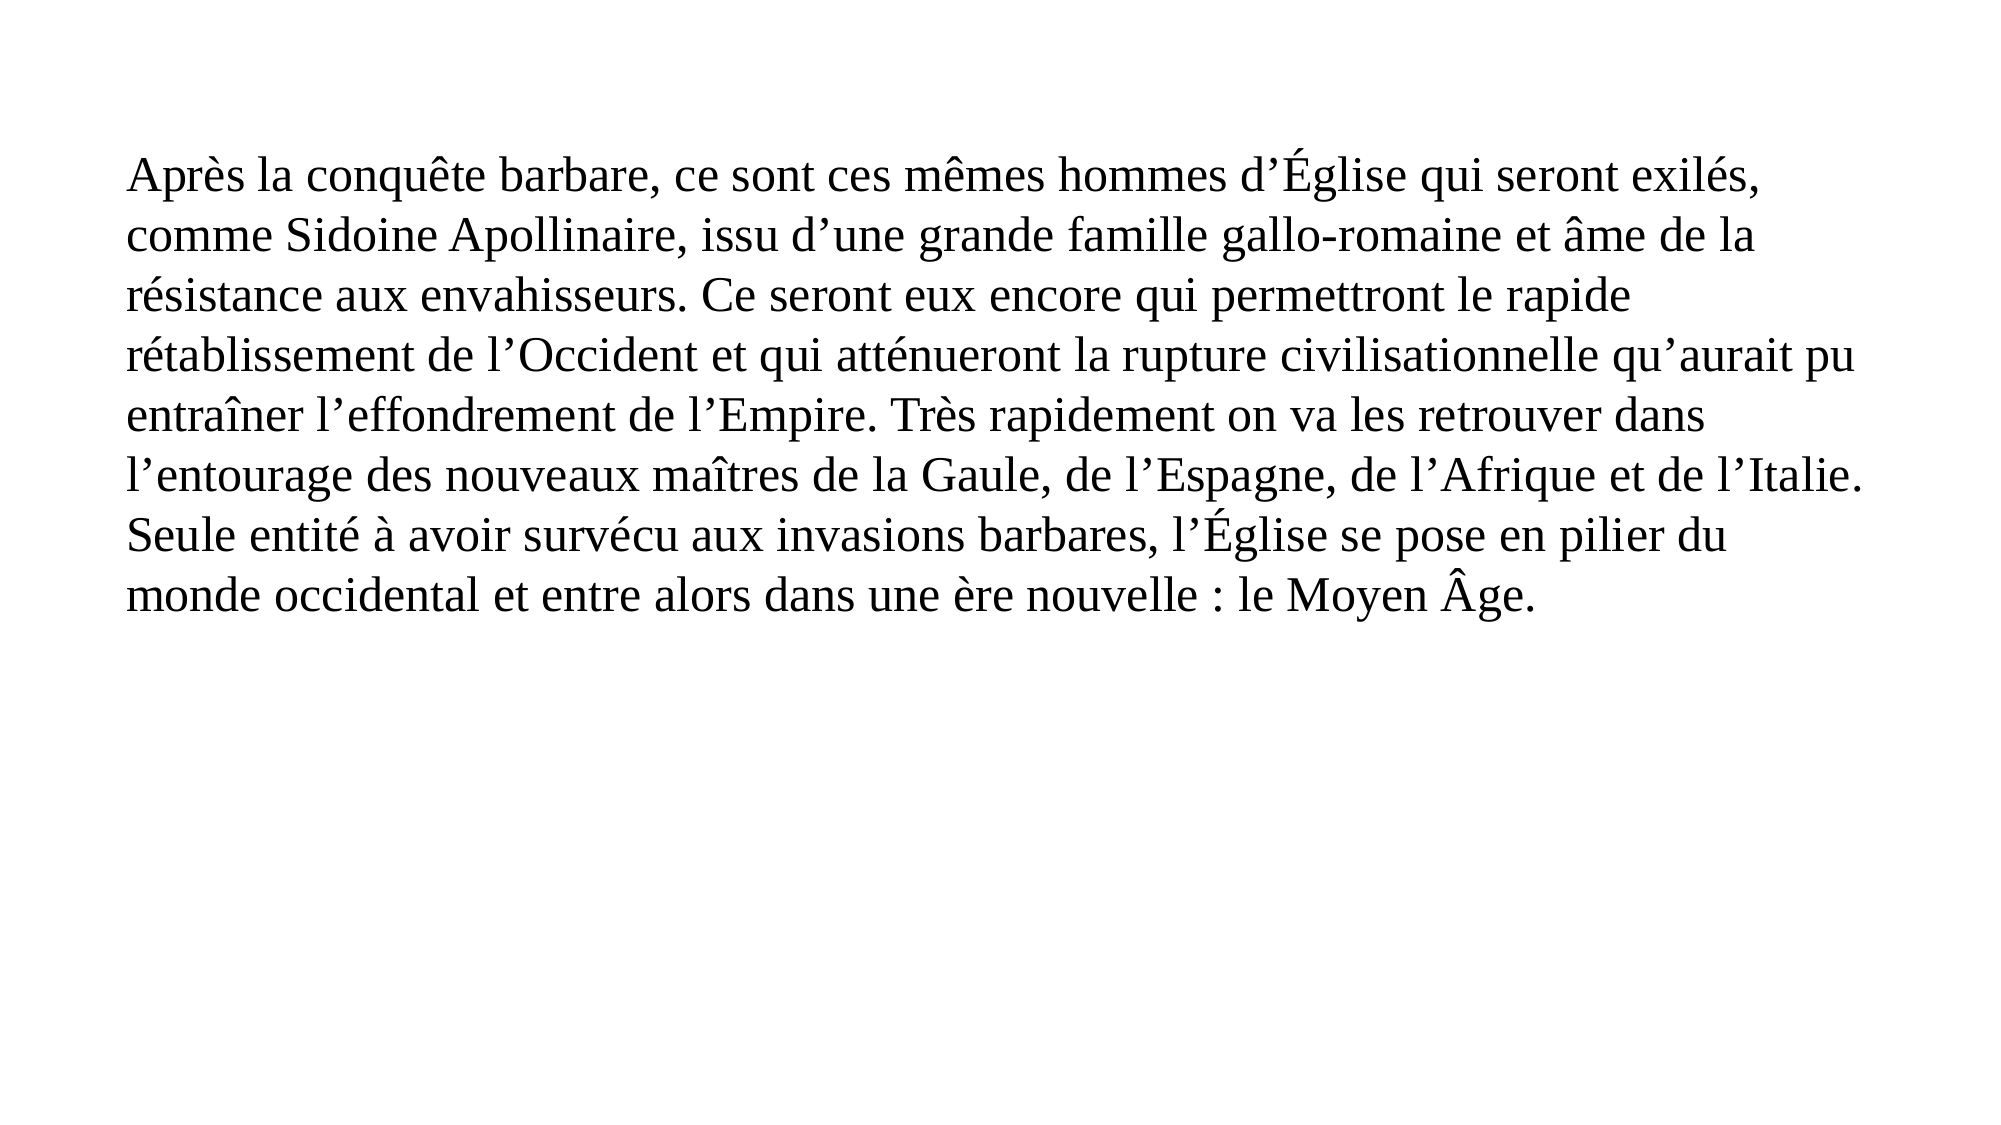

Après la conquête barbare, ce sont ces mêmes hommes d’Église qui seront exilés, comme Sidoine Apollinaire, issu d’une grande famille gallo-romaine et âme de la résistance aux envahisseurs. Ce seront eux encore qui permettront le rapide rétablissement de l’Occident et qui atténueront la rupture civilisationnelle qu’aurait pu entraîner l’effondrement de l’Empire. Très rapidement on va les retrouver dans l’entourage des nouveaux maîtres de la Gaule, de l’Espagne, de l’Afrique et de l’Italie. Seule entité à avoir survécu aux invasions barbares, l’Église se pose en pilier du monde occidental et entre alors dans une ère nouvelle : le Moyen Âge.